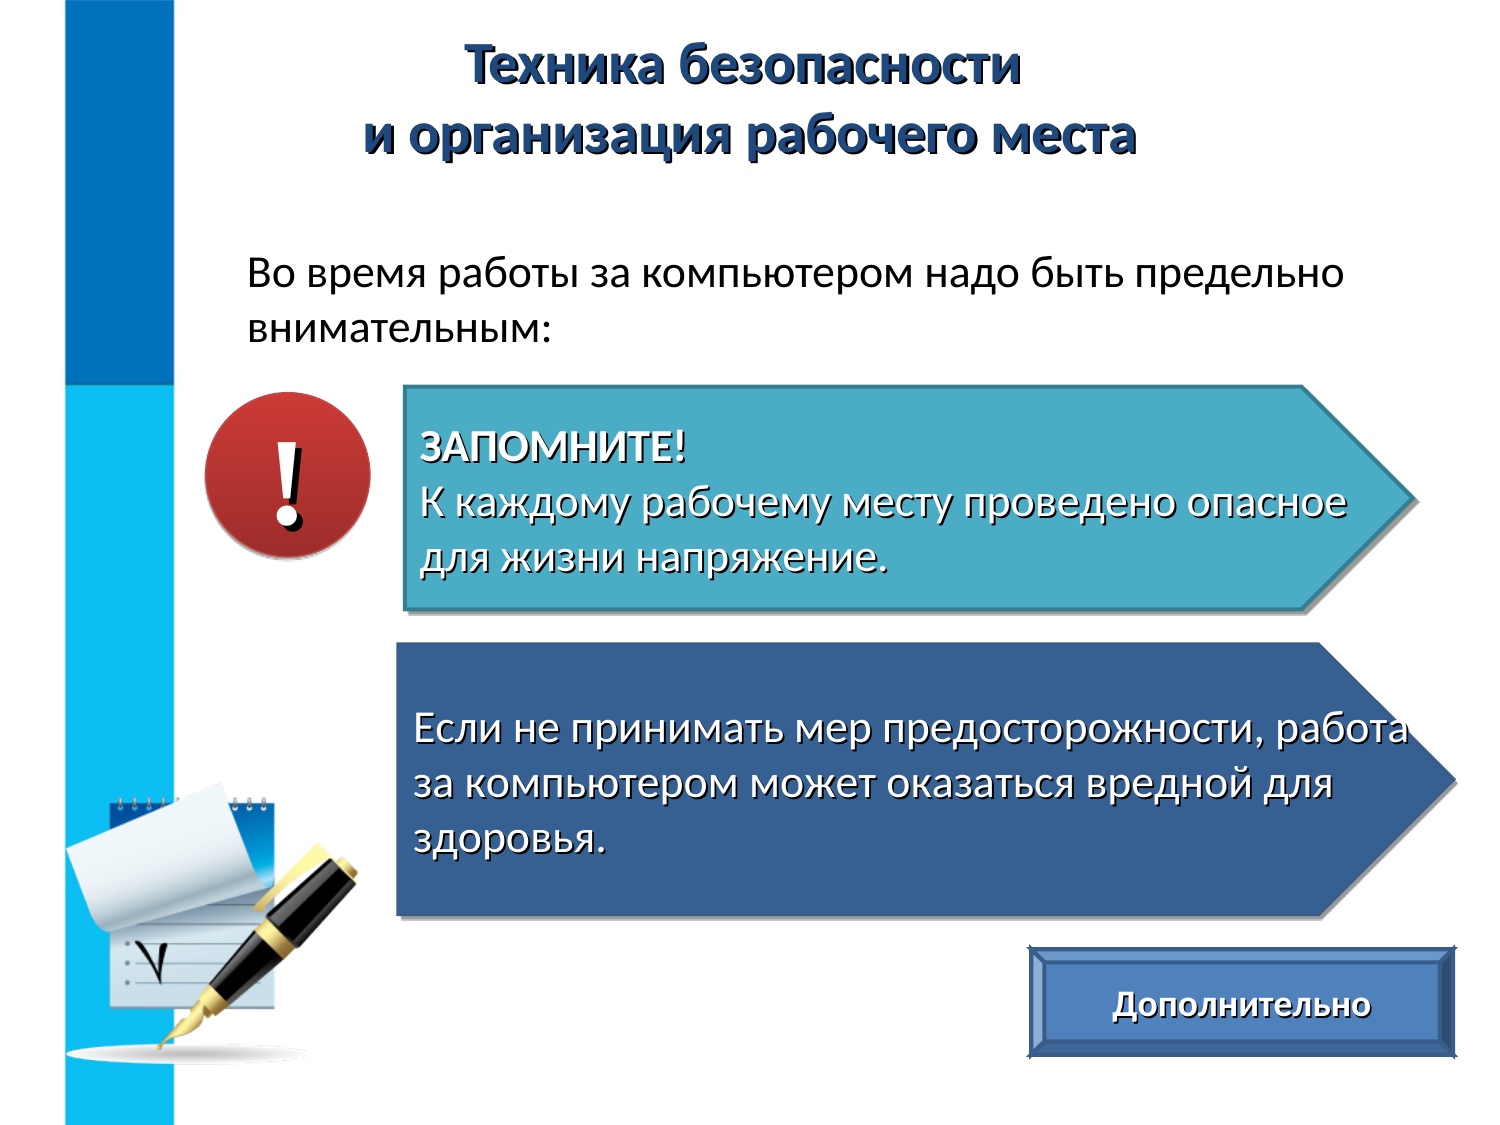

Техника безопасности
и организация рабочего места
# Во время работы за компьютером надо быть предельно внимательным:
ЗАПОМНИТЕ!
К каждому рабочему месту проведено опасное для жизни напряжение.
!
Если не принимать мер предосторожности, работа за компьютером может оказаться вредной для здоровья.
Дополнительно